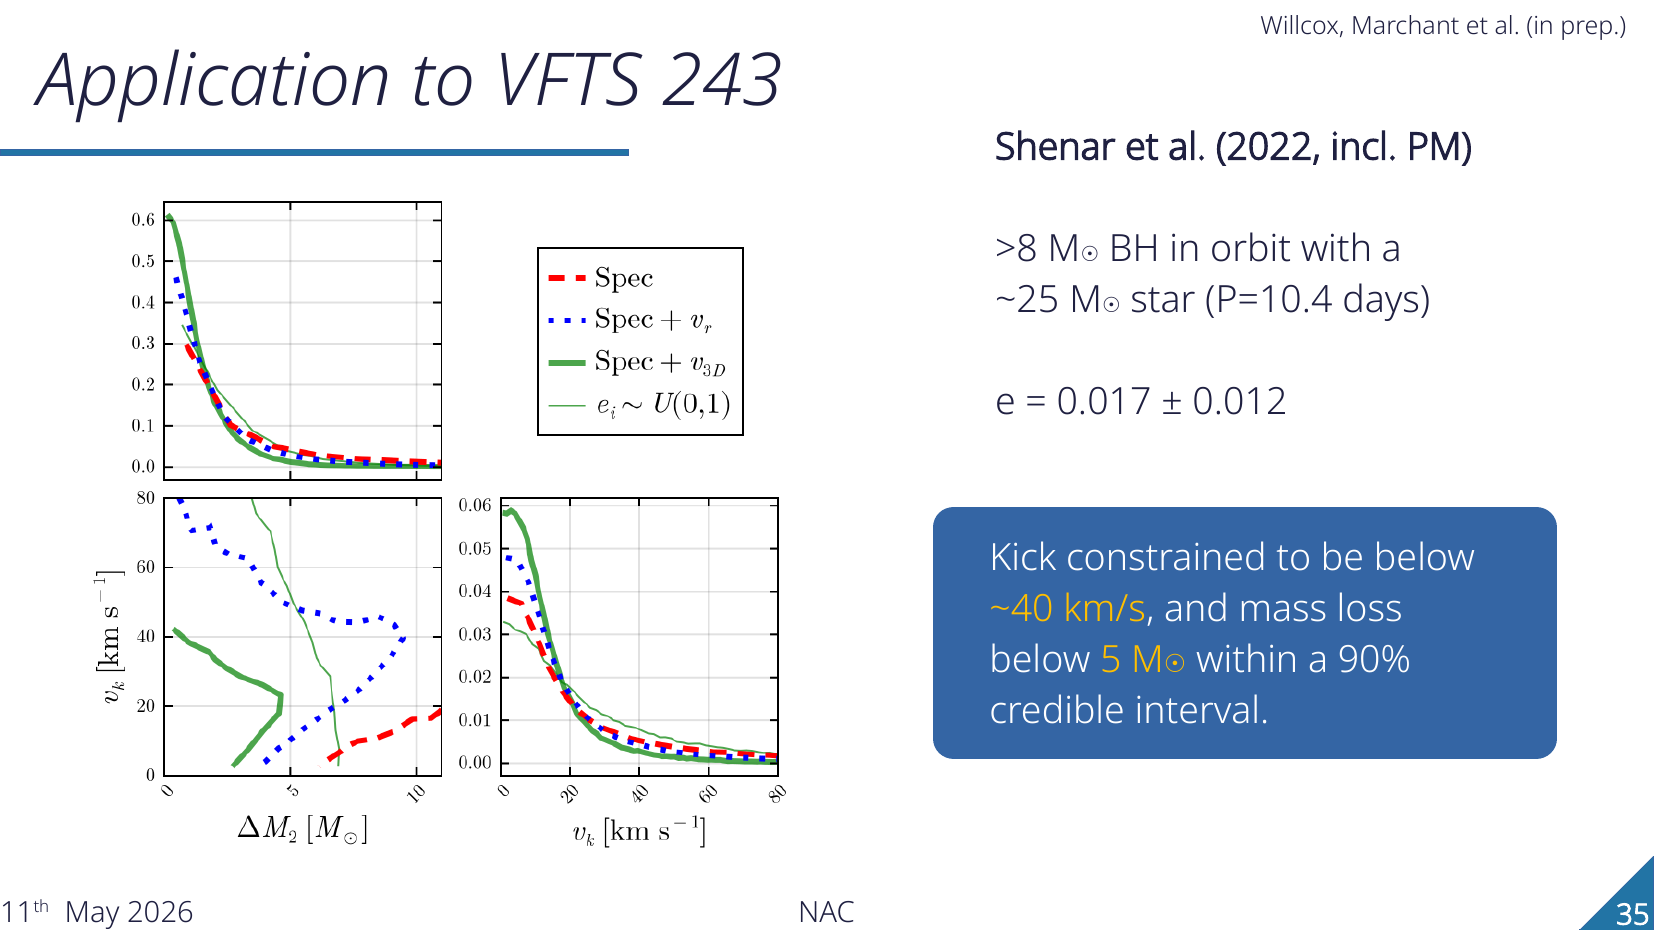

# Application to VFTS 243
Willcox, Marchant et al. (in prep.)
Shenar et al. (2022, incl. PM)
>8 M☉ BH in orbit with a
~25 M☉ star (P=10.4 days)
e = 0.017 ± 0.012
Kick constrained to be below ~40 km/s, and mass loss below 5 M☉ within a 90% credible interval.
35